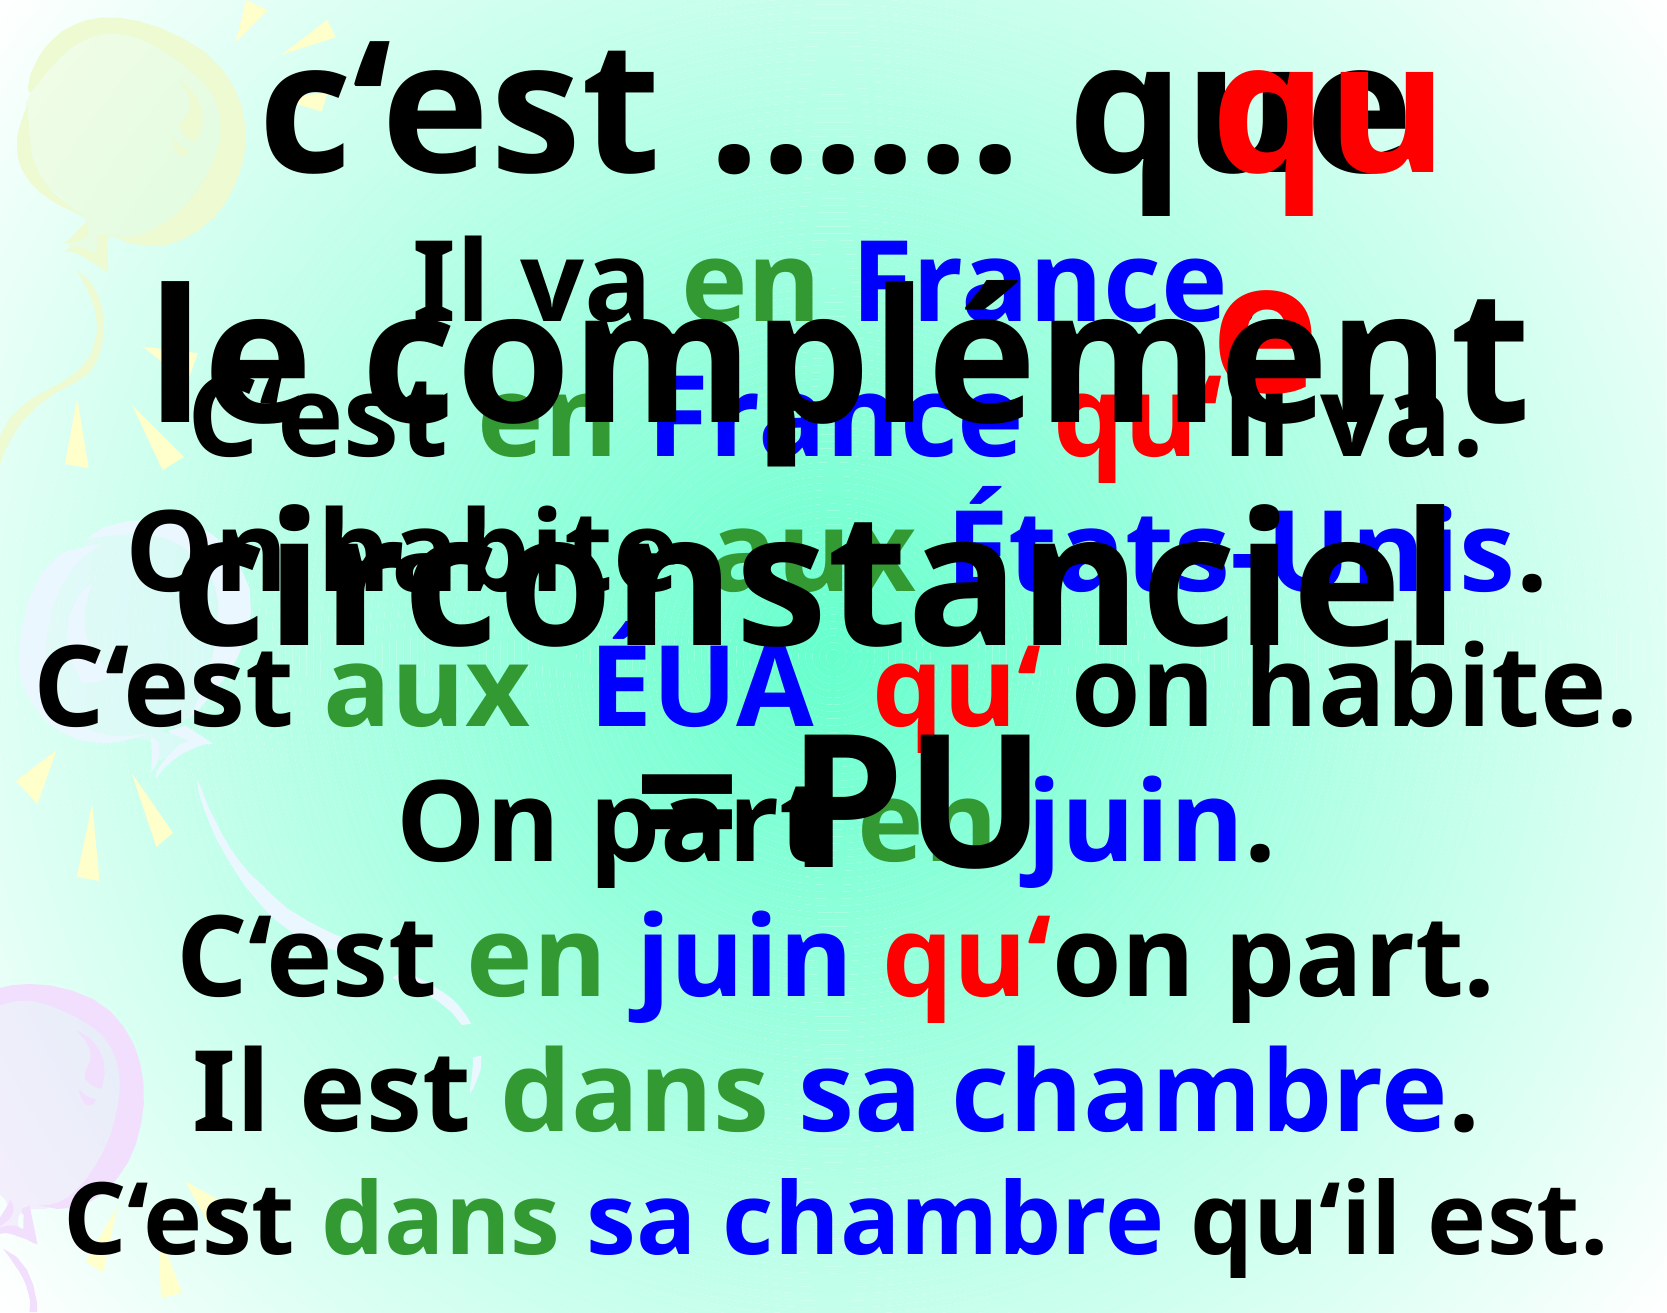

c‘est ...... que
Il va en France.
C‘est en France qu‘il va.
On habite aux États-Unis.
C‘est aux ÉUA qu‘ on habite.
On part en juin.
C‘est en juin qu‘on part.
Il est dans sa chambre.
C‘est dans sa chambre qu‘il est.
que
le complément circonstanciel
= PU